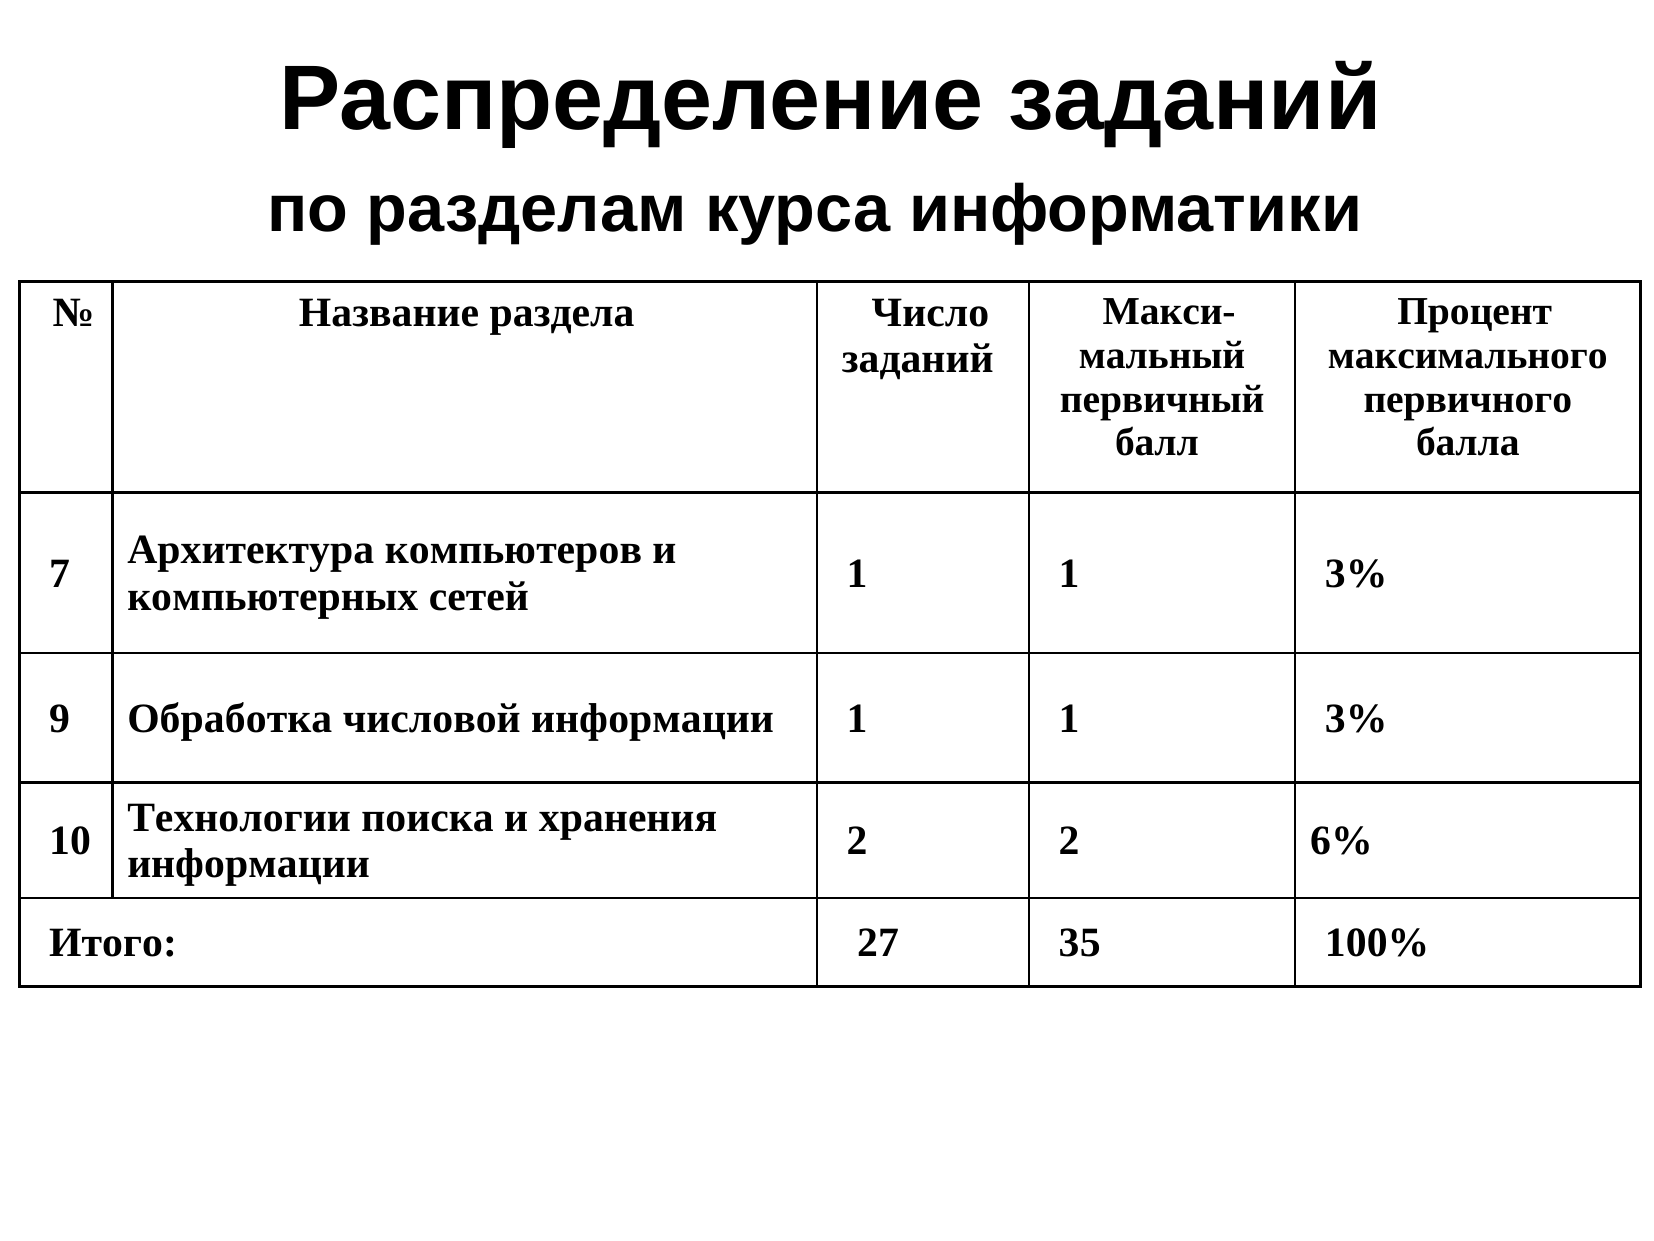

# Распределение заданий по разделам курса информатики
| № | Название раздела | Число заданий | Макси-мальный первичный балл | Процент максимального первичного балла |
| --- | --- | --- | --- | --- |
| 7 | Архитектура компьютеров и компьютерных сетей | 1 | 1 | 3% |
| 9 | Обработка числовой информации | 1 | 1 | 3% |
| 10 | Технологии поиска и хранения информации | 2 | 2 | 6% |
| Итого: | | 27 | 35 | 100% |